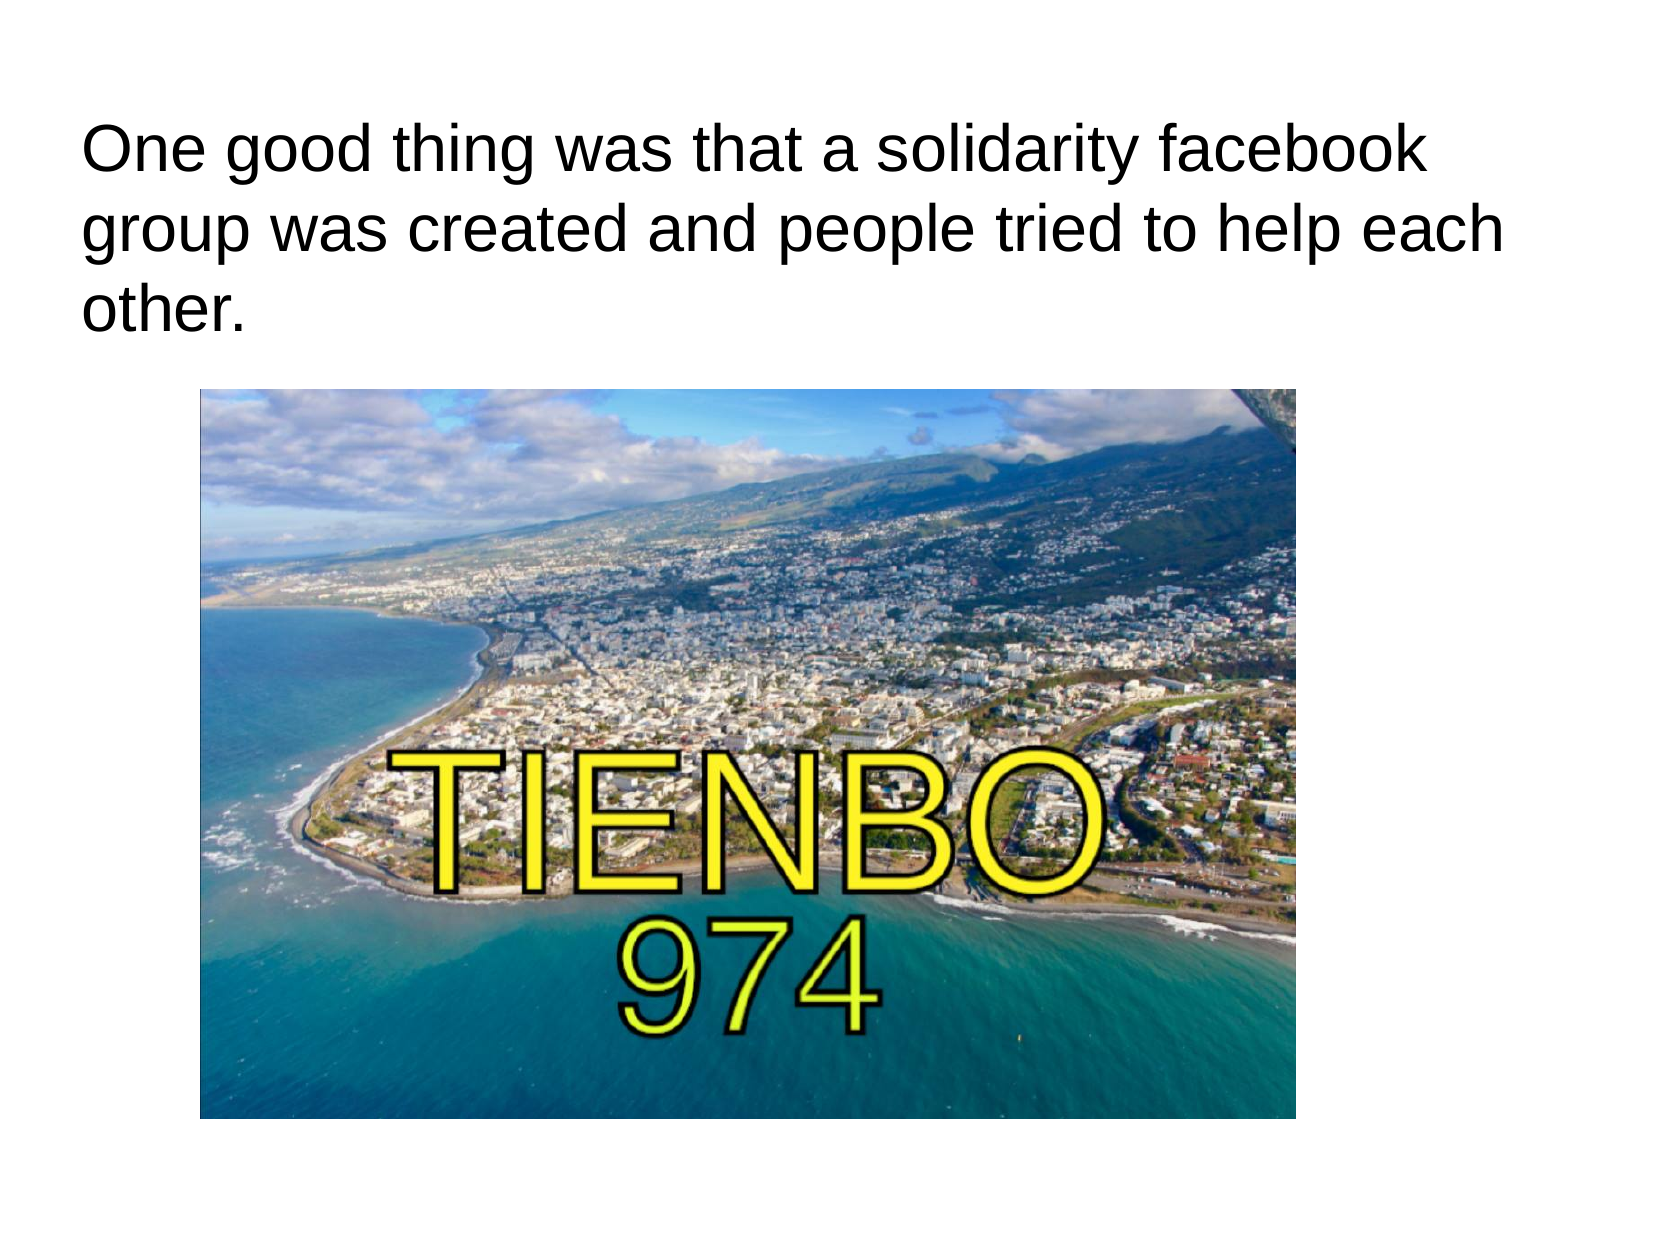

# One good thing was that a solidarity facebook group was created and people tried to help each other.